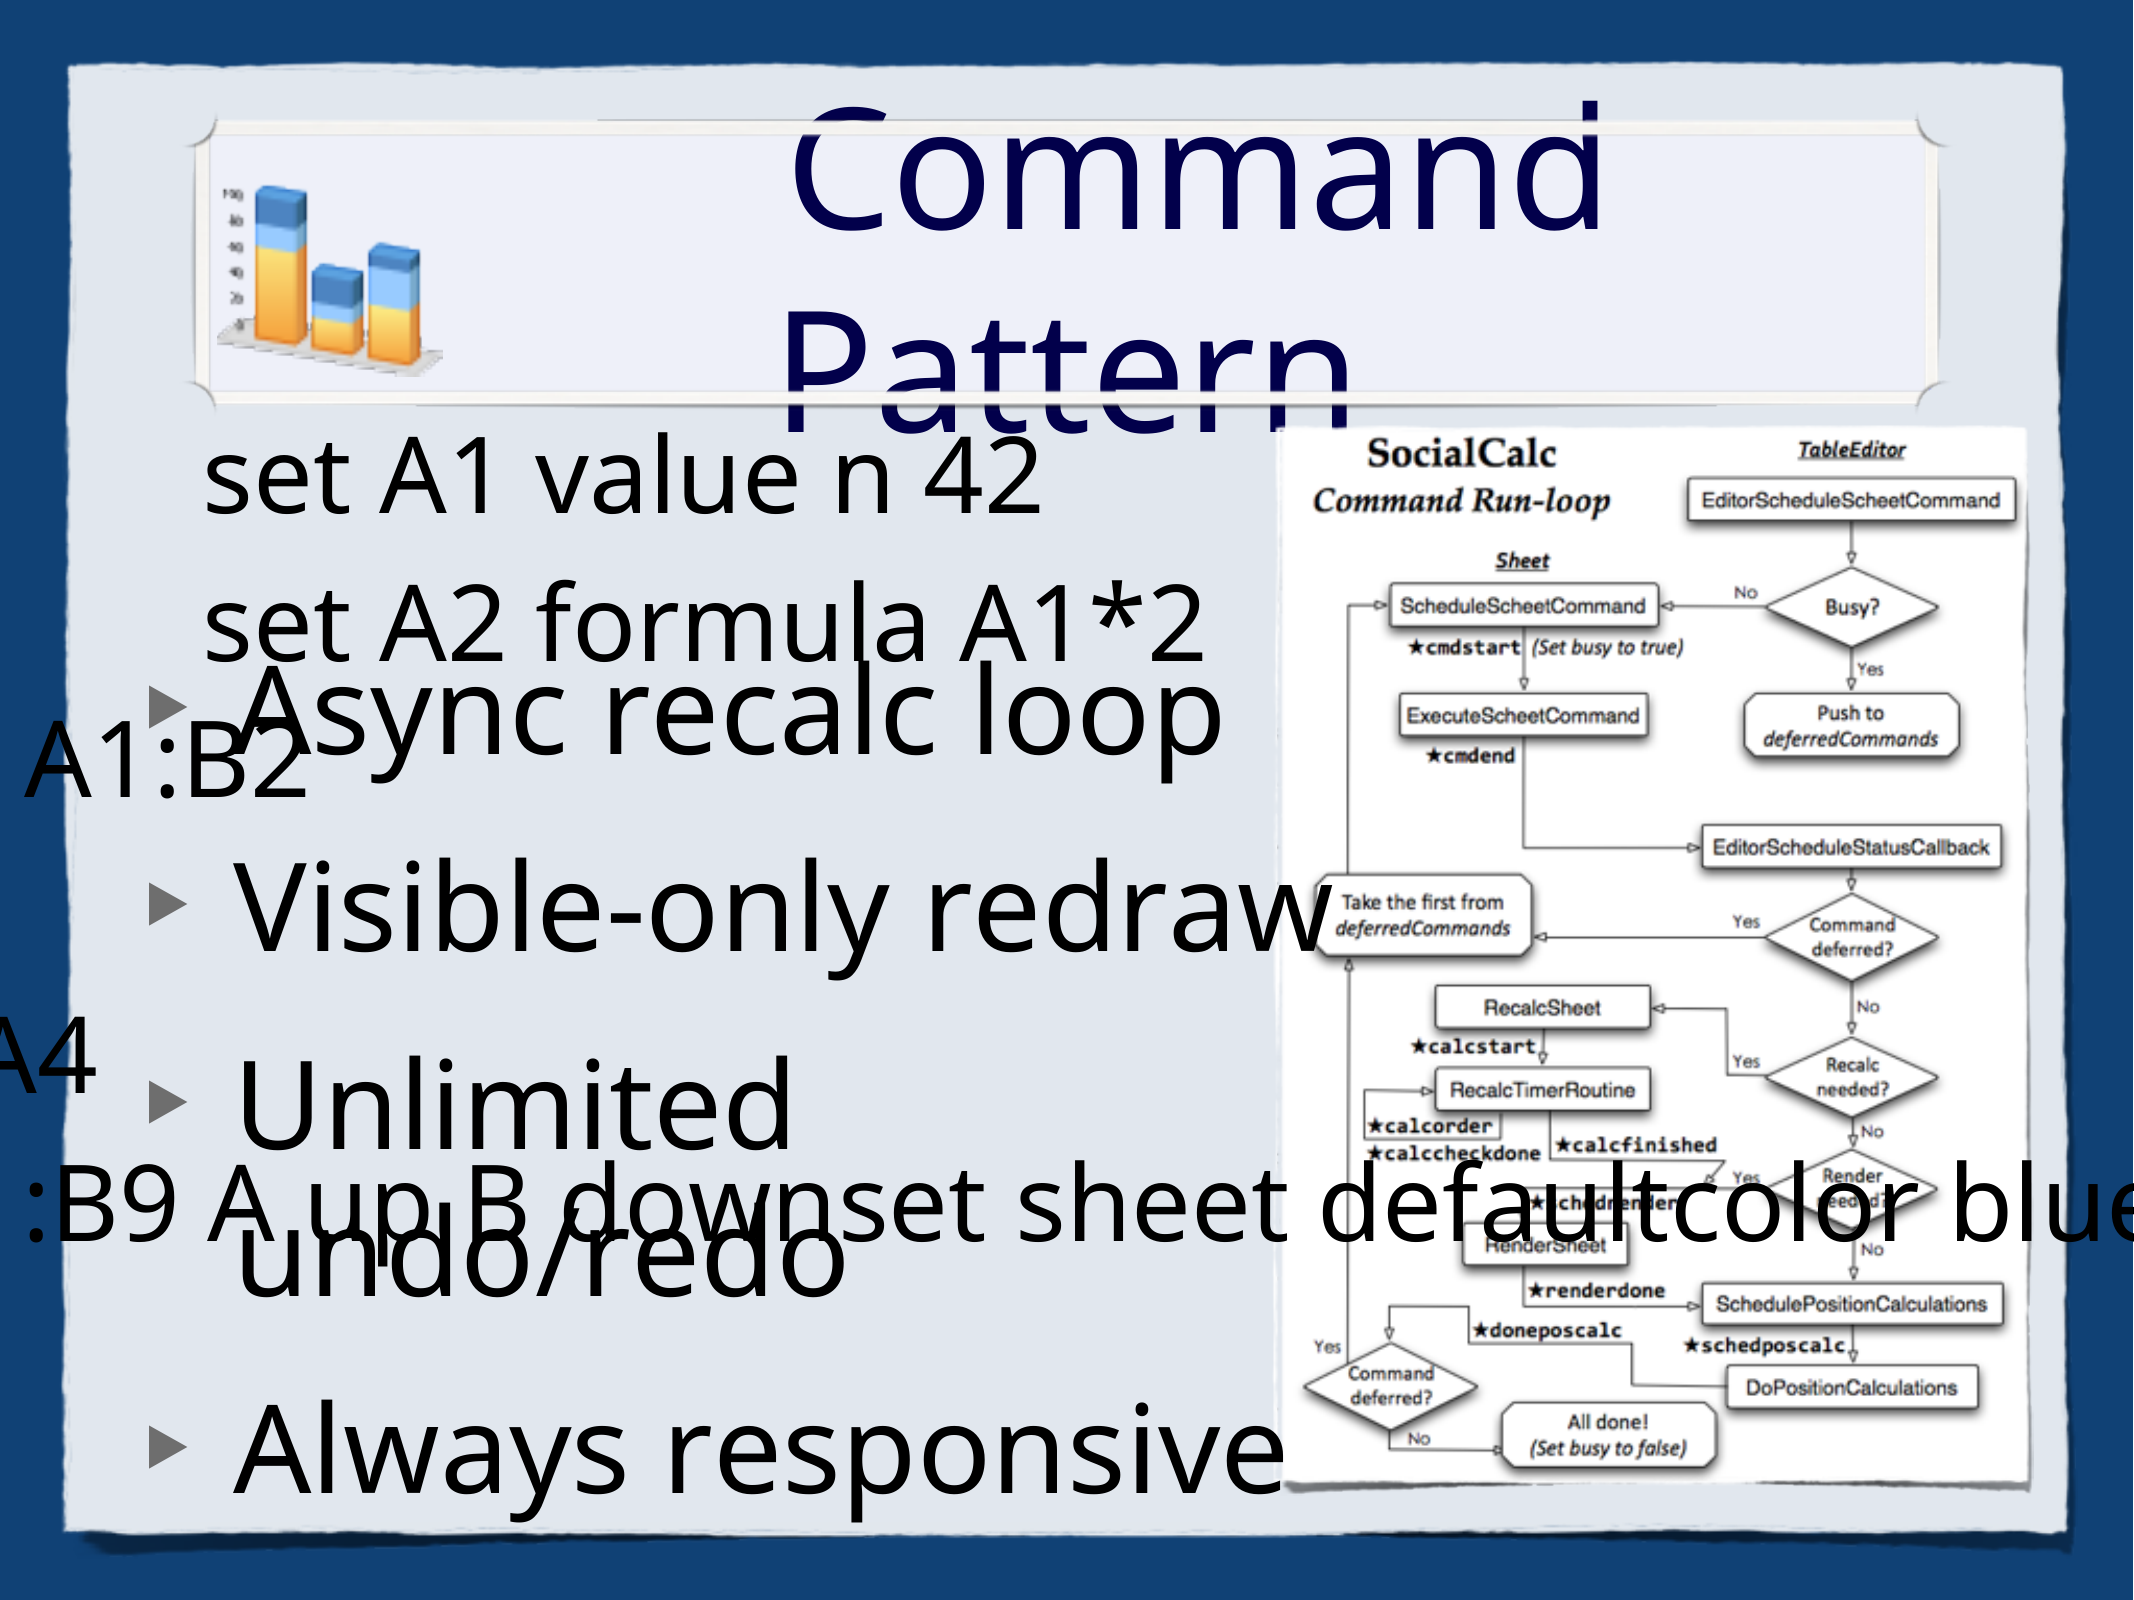

Command Pattern
set A1 value n 42
set A2 formula A1*2
merge A1:B2
cut A3
paste A4
sort A1:B9 A up B downset sheet defaultcolor blue
...
Async recalc loop
Visible-only redraw
Unlimited undo/redo
Always responsive